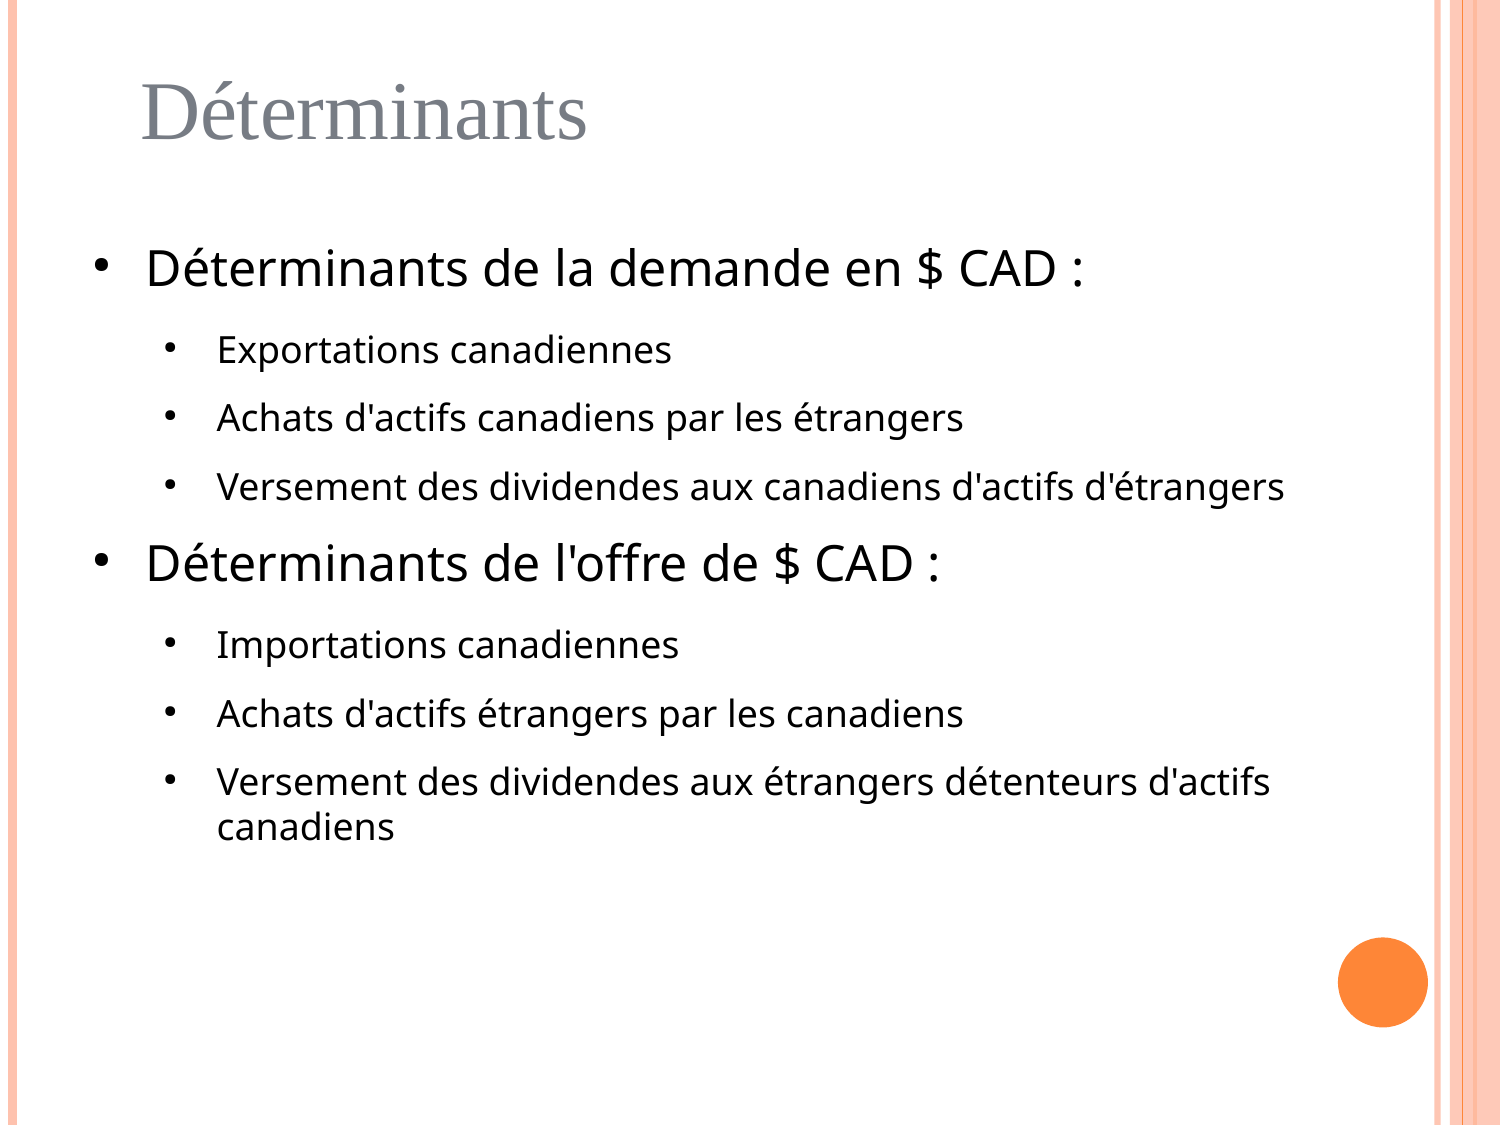

Déterminants
# Déterminants de la demande en $ CAD :
Exportations canadiennes
Achats d'actifs canadiens par les étrangers
Versement des dividendes aux canadiens d'actifs d'étrangers
Déterminants de l'offre de $ CAD :
Importations canadiennes
Achats d'actifs étrangers par les canadiens
Versement des dividendes aux étrangers détenteurs d'actifs canadiens